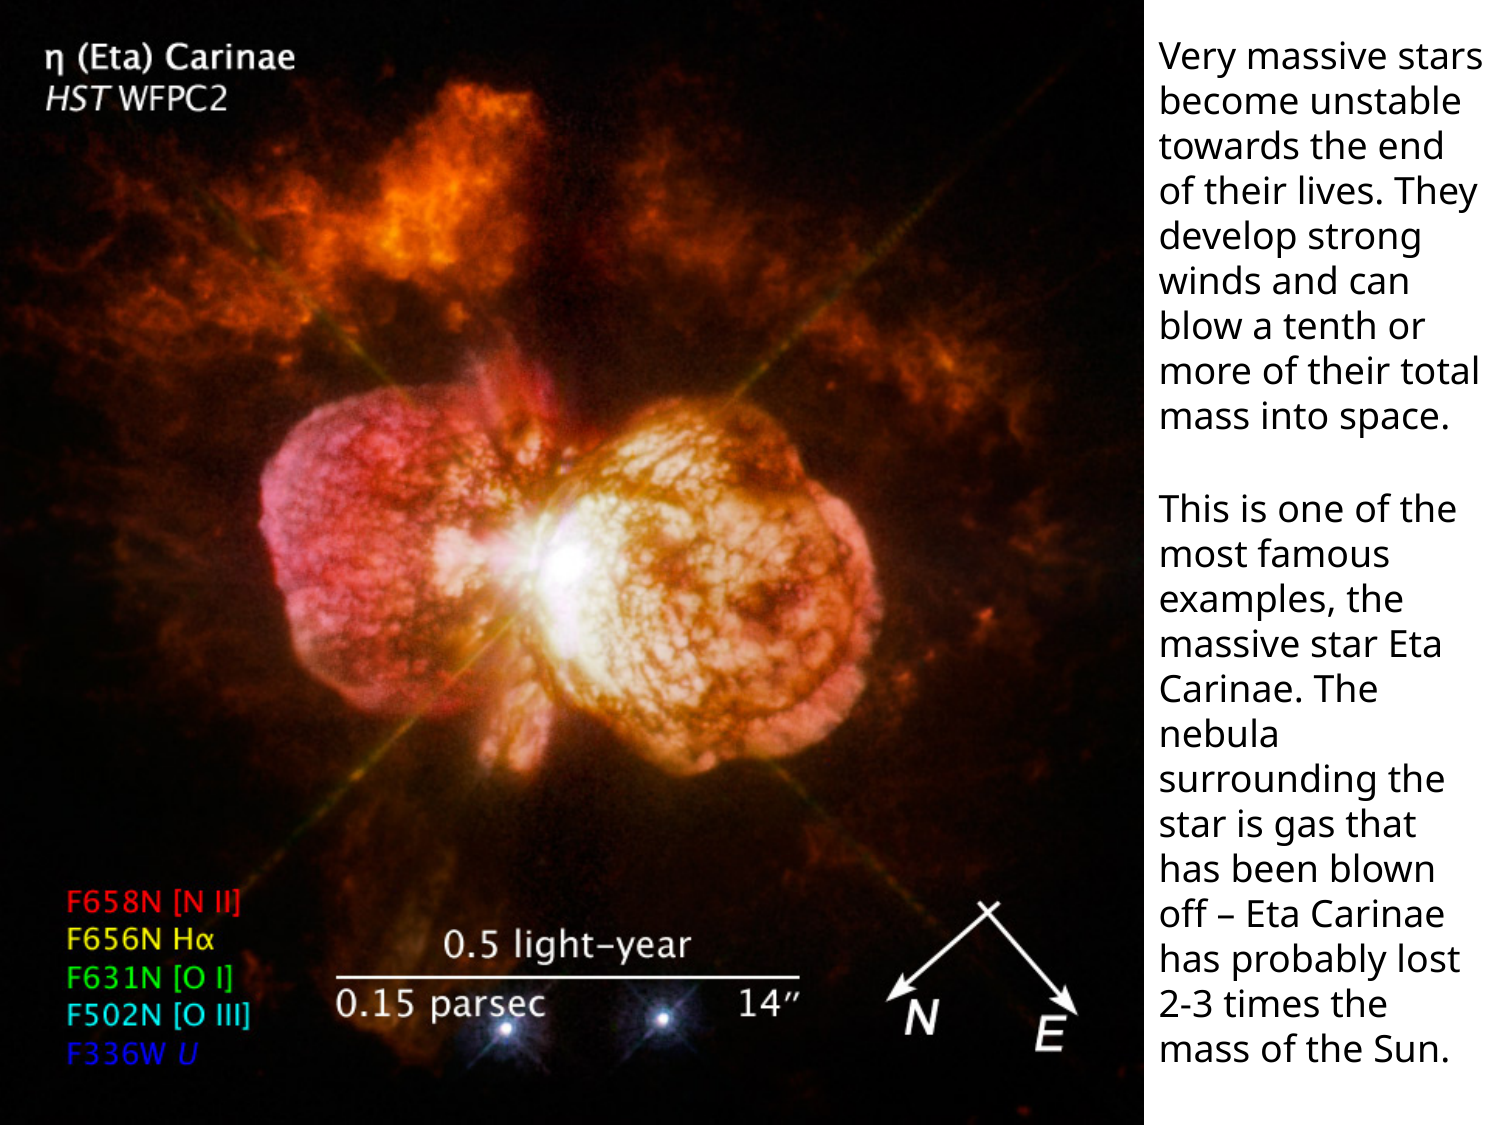

Very massive stars become unstable towards the end of their lives. They develop strong winds and can blow a tenth or more of their total mass into space.
This is one of the most famous examples, the massive star Eta Carinae. The nebula surrounding the star is gas that has been blown off – Eta Carinae has probably lost 2-3 times the mass of the Sun.